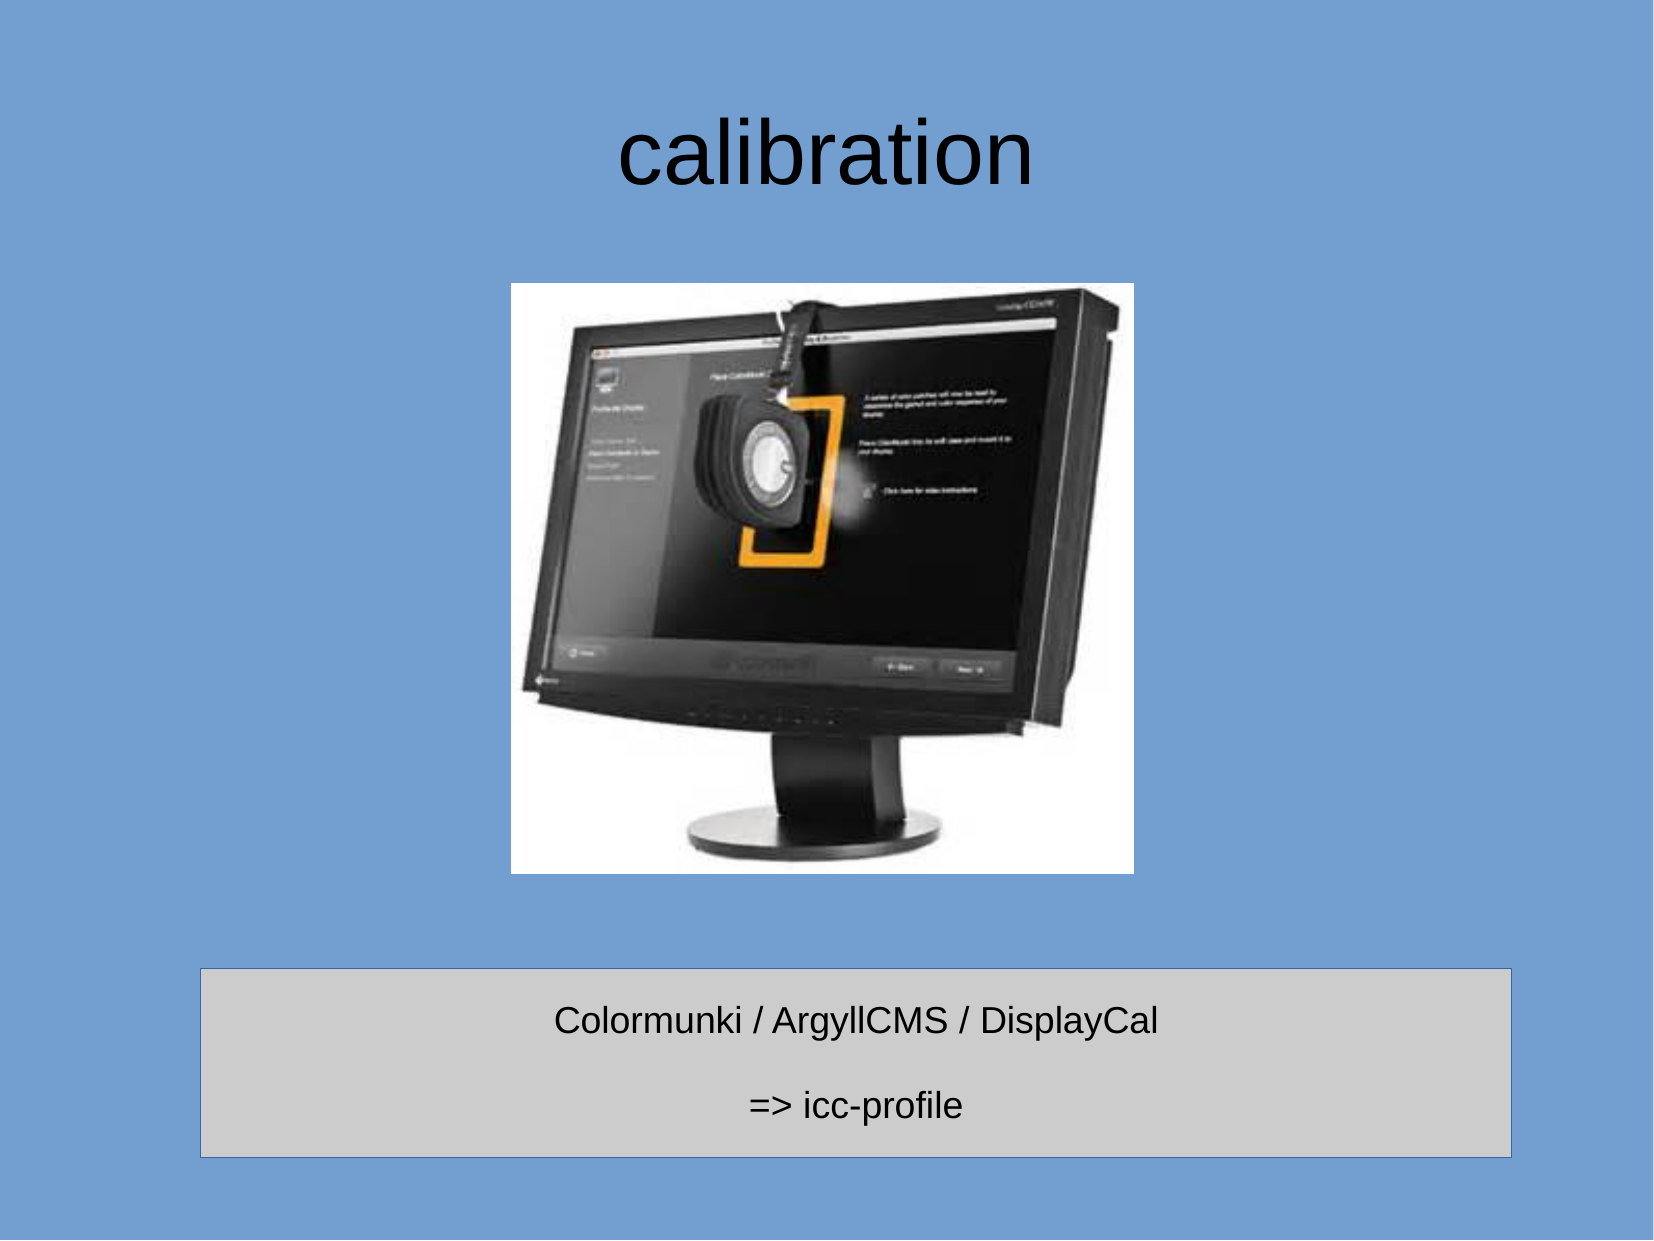

# calibration
Colormunki / ArgyllCMS / DisplayCal
=> icc-profile